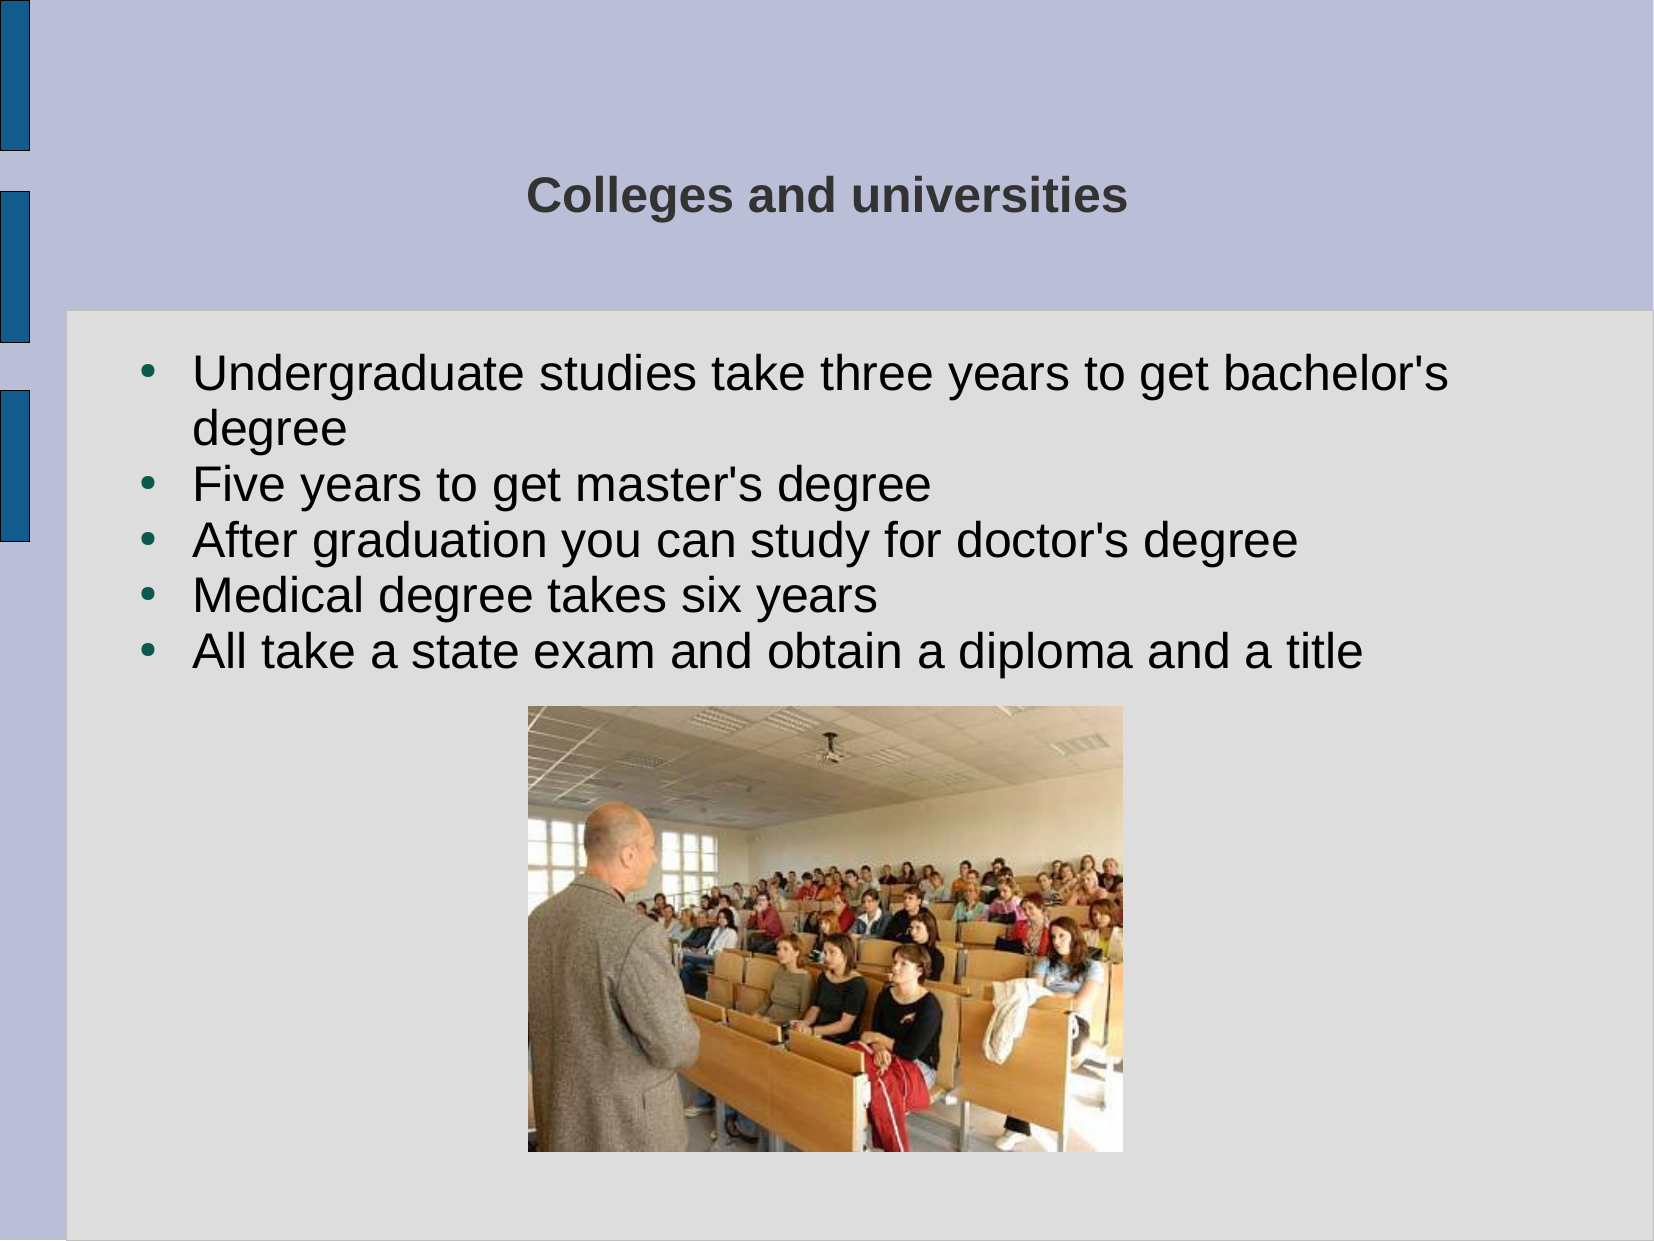

# Colleges and universities
Undergraduate studies take three years to get bachelor's degree
Five years to get master's degree
After graduation you can study for doctor's degree
Medical degree takes six years
All take a state exam and obtain a diploma and a title